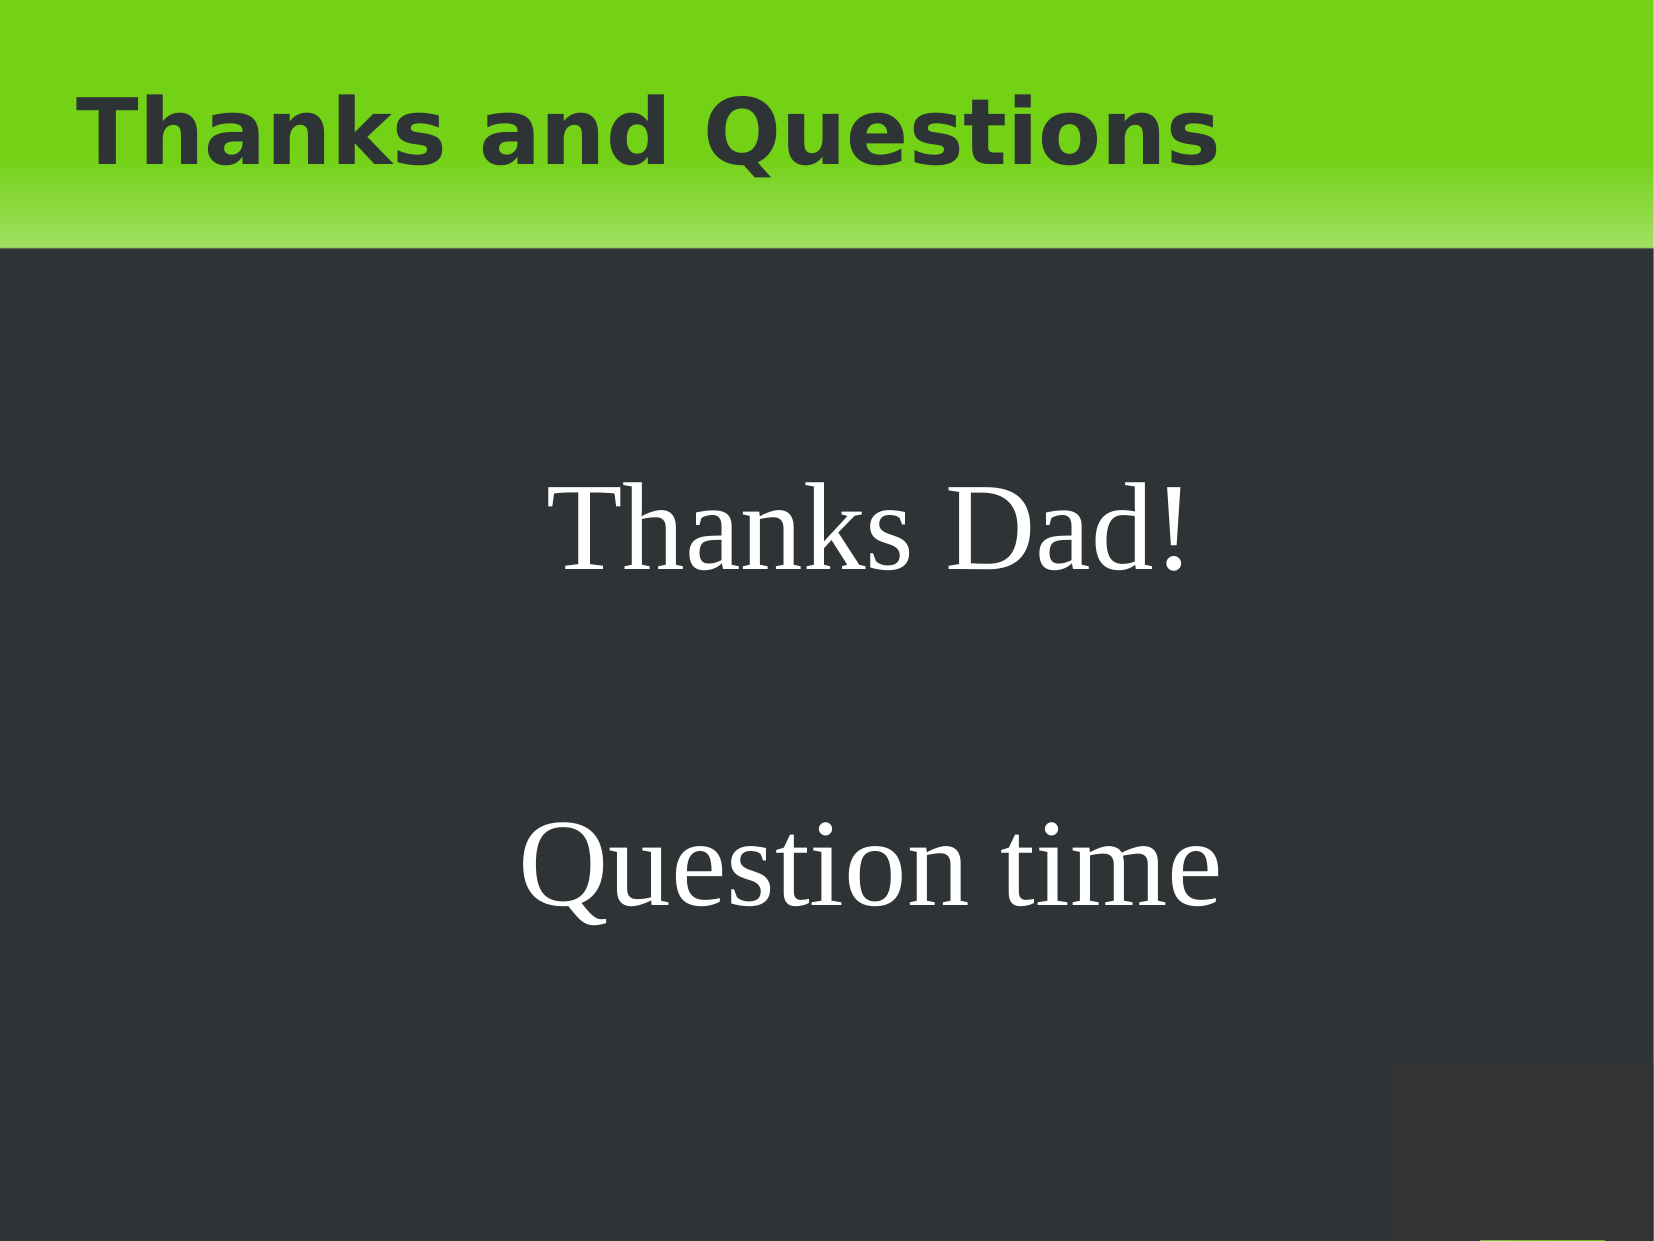

# Thanks and Questions
Thanks Dad!
Question time